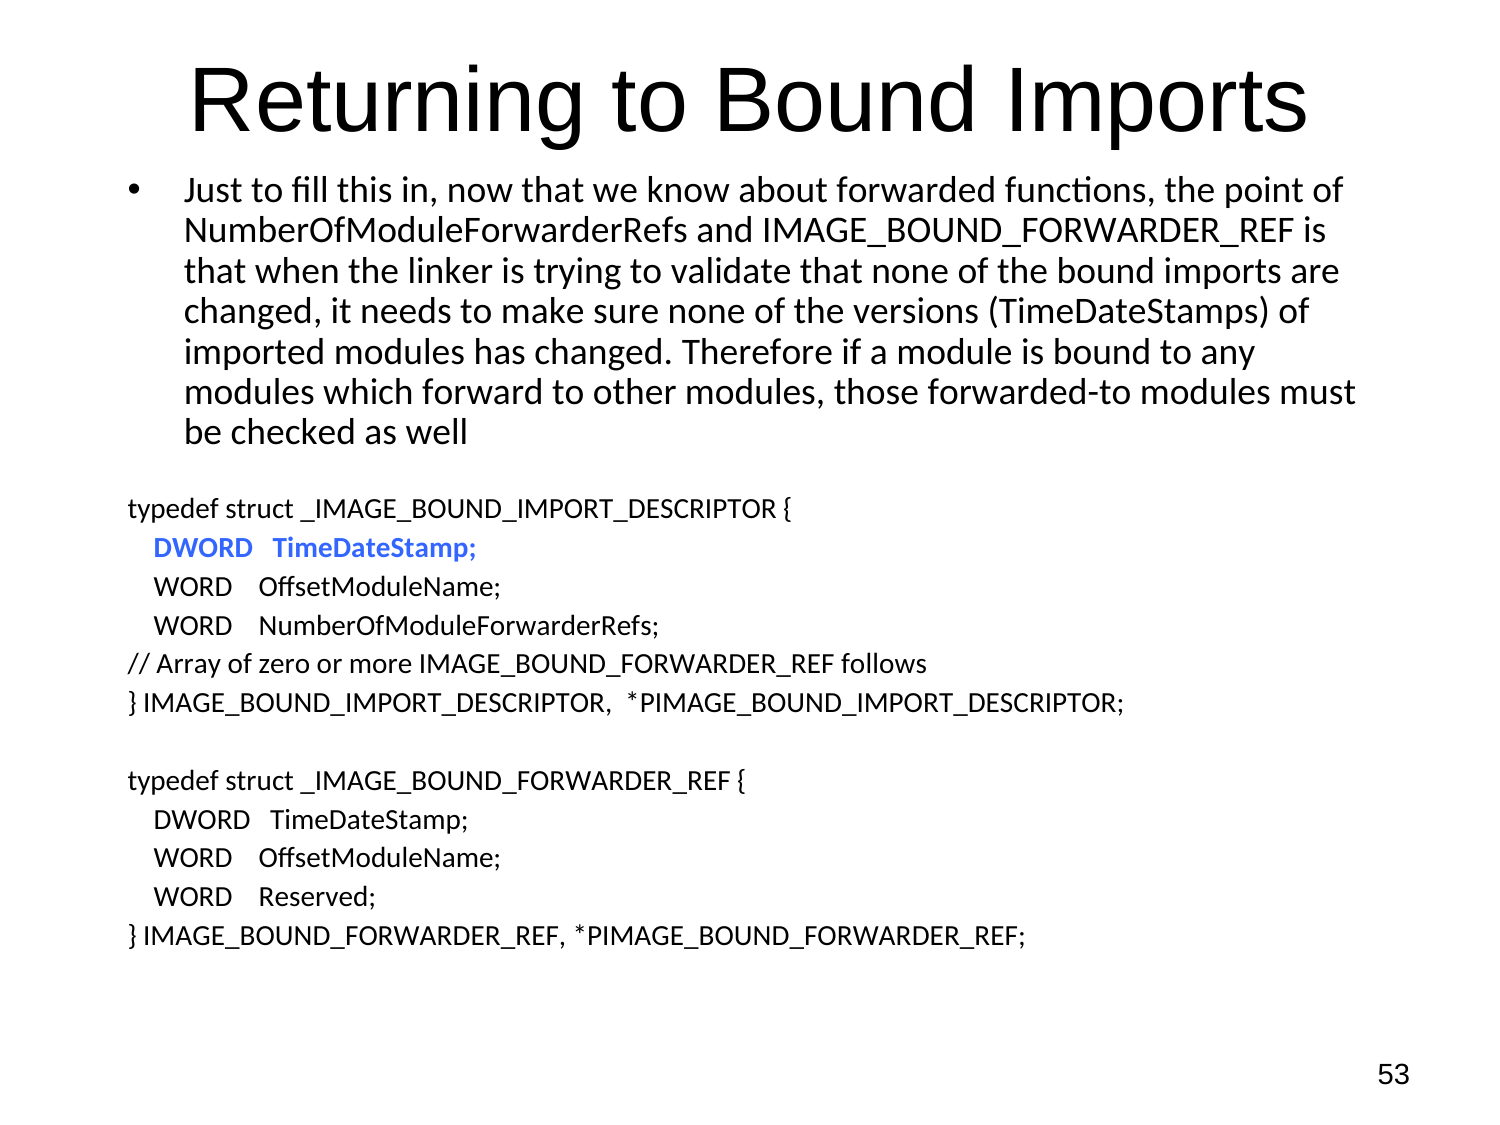

# Returning to Bound Imports
Just to fill this in, now that we know about forwarded functions, the point of NumberOfModuleForwarderRefs and IMAGE_BOUND_FORWARDER_REF is that when the linker is trying to validate that none of the bound imports are changed, it needs to make sure none of the versions (TimeDateStamps) of imported modules has changed. Therefore if a module is bound to any modules which forward to other modules, those forwarded-to modules must be checked as well
typedef struct _IMAGE_BOUND_IMPORT_DESCRIPTOR {
 DWORD TimeDateStamp;
 WORD OffsetModuleName;
 WORD NumberOfModuleForwarderRefs;
// Array of zero or more IMAGE_BOUND_FORWARDER_REF follows
} IMAGE_BOUND_IMPORT_DESCRIPTOR, *PIMAGE_BOUND_IMPORT_DESCRIPTOR;
typedef struct _IMAGE_BOUND_FORWARDER_REF {
 DWORD TimeDateStamp;
 WORD OffsetModuleName;
 WORD Reserved;
} IMAGE_BOUND_FORWARDER_REF, *PIMAGE_BOUND_FORWARDER_REF;